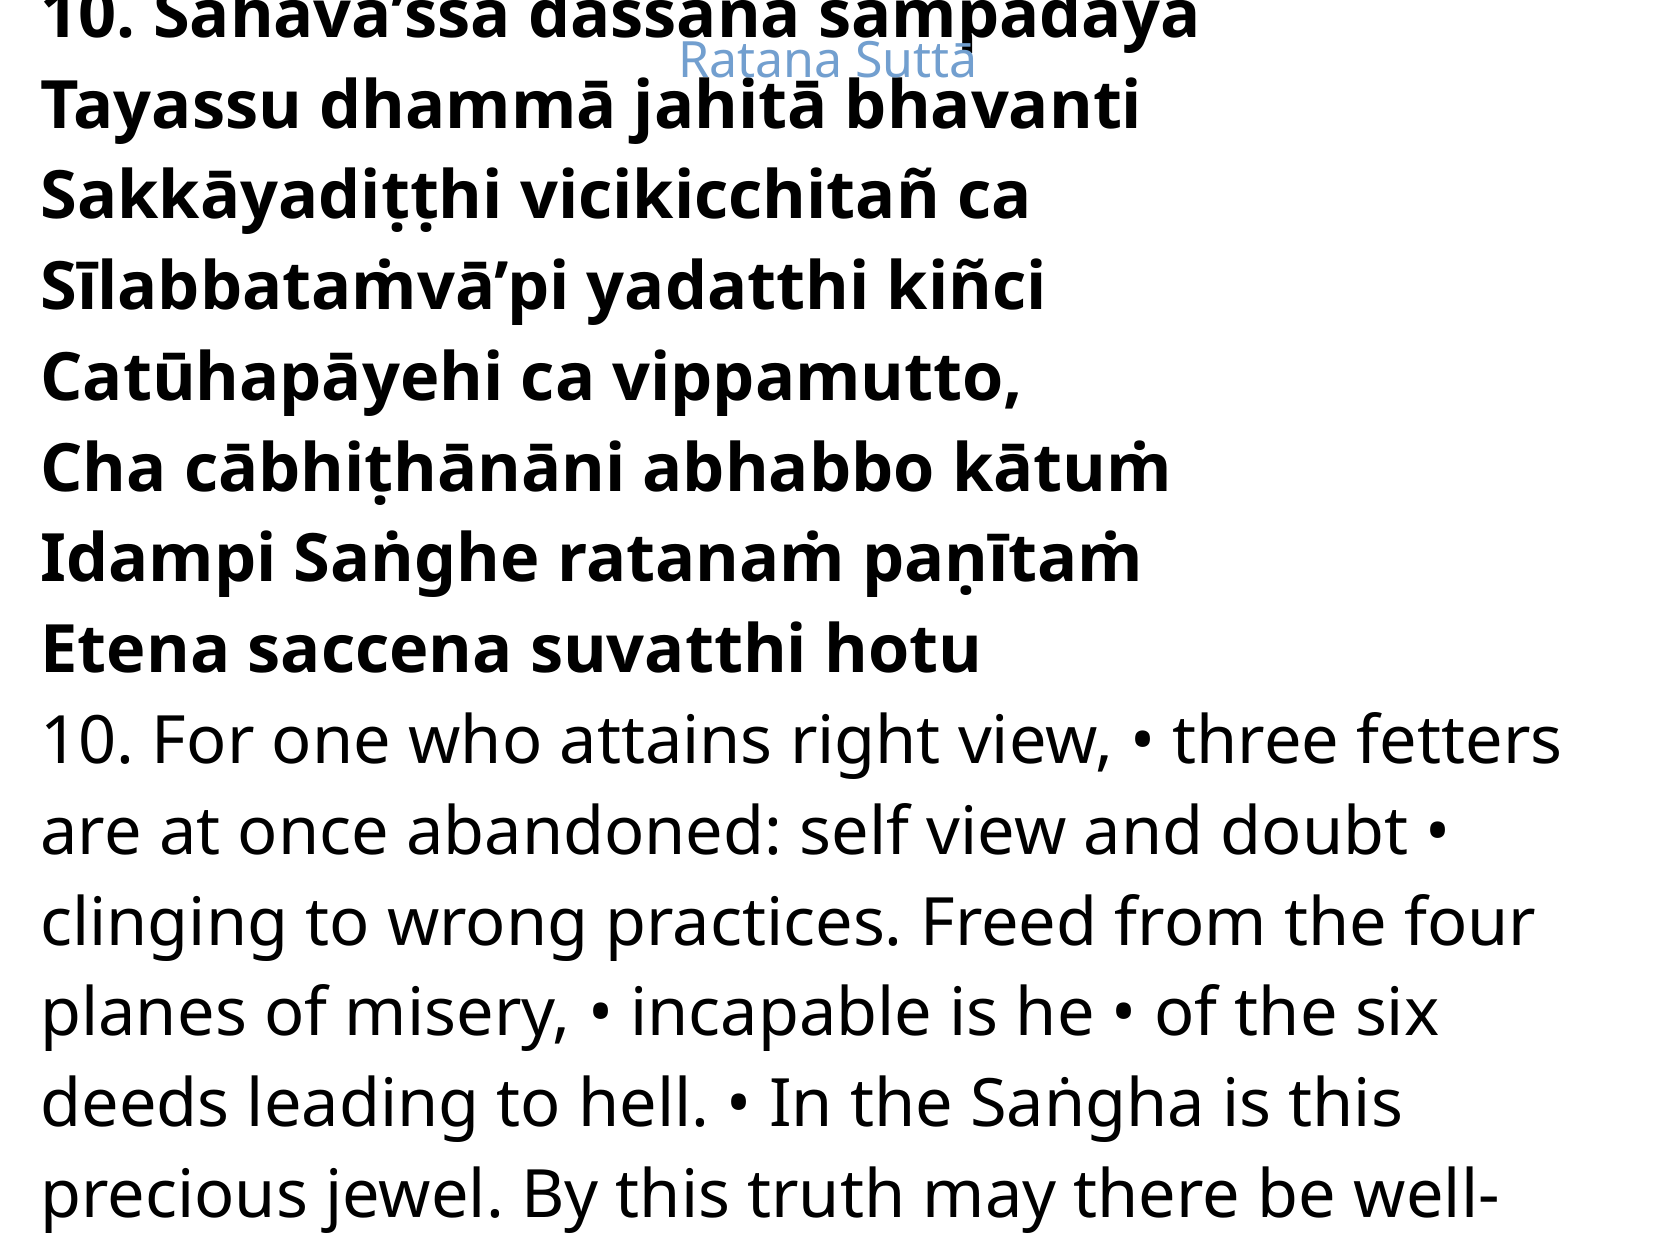

10. Sahāva’ssa dassana sampadāya
Tayassu dhammā jahitā bhavanti
Sakkāyadiṭṭhi vicikicchitañ ca
Sīlabbataṁvā’pi yadatthi kiñci
Catūhapāyehi ca vippamutto,
Cha cābhiṭhānāni abhabbo kātuṁ
Idampi Saṅghe ratanaṁ paṇītaṁ
Etena saccena suvatthi hotu
10. For one who attains right view, • three fetters are at once abandoned: self view and doubt • clinging to wrong practices. Freed from the four planes of misery, • incapable is he • of the six deeds leading to hell. • In the Saṅgha is this precious jewel. By this truth may there be well-being!
Ratana Suttā